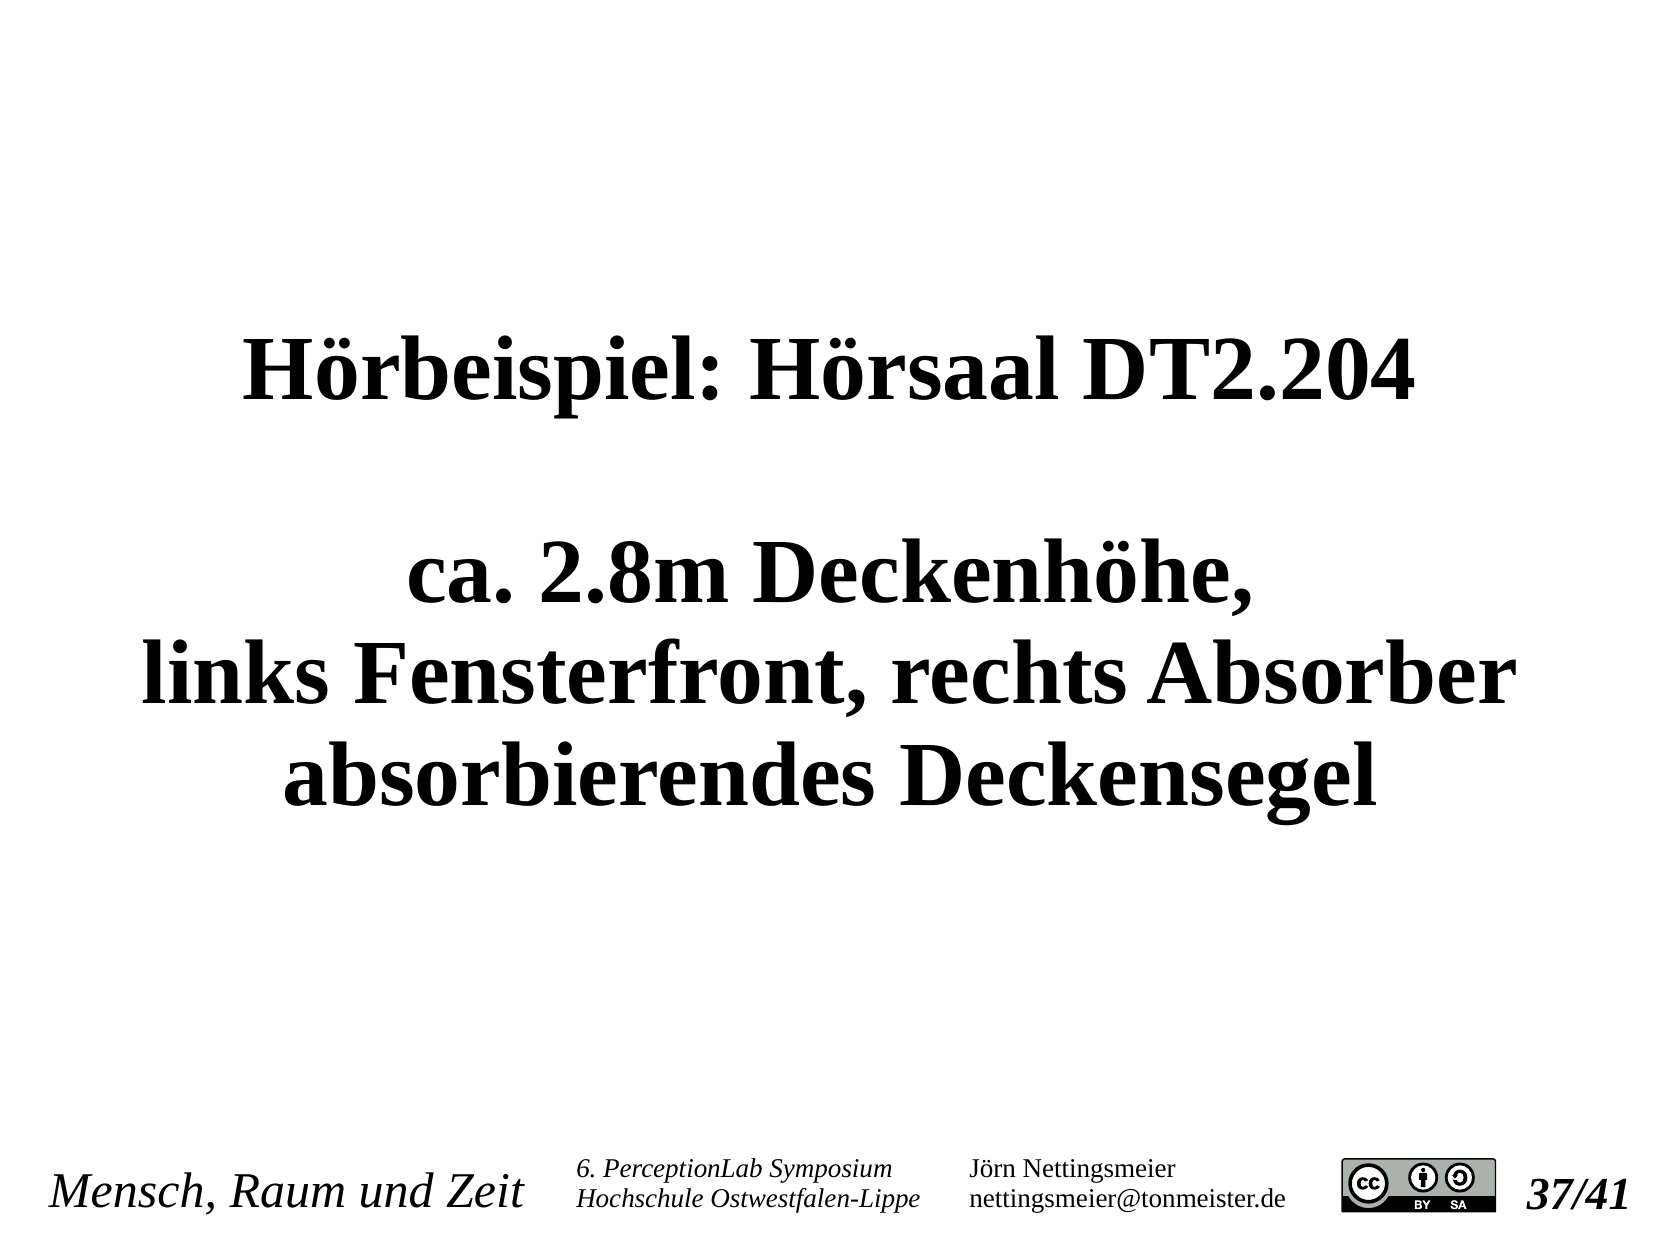

# Hörbeispiel: Hörsaal DT2.204 ca. 2.8m Deckenhöhe, links Fensterfront, rechts Absorber absorbierendes Deckensegel